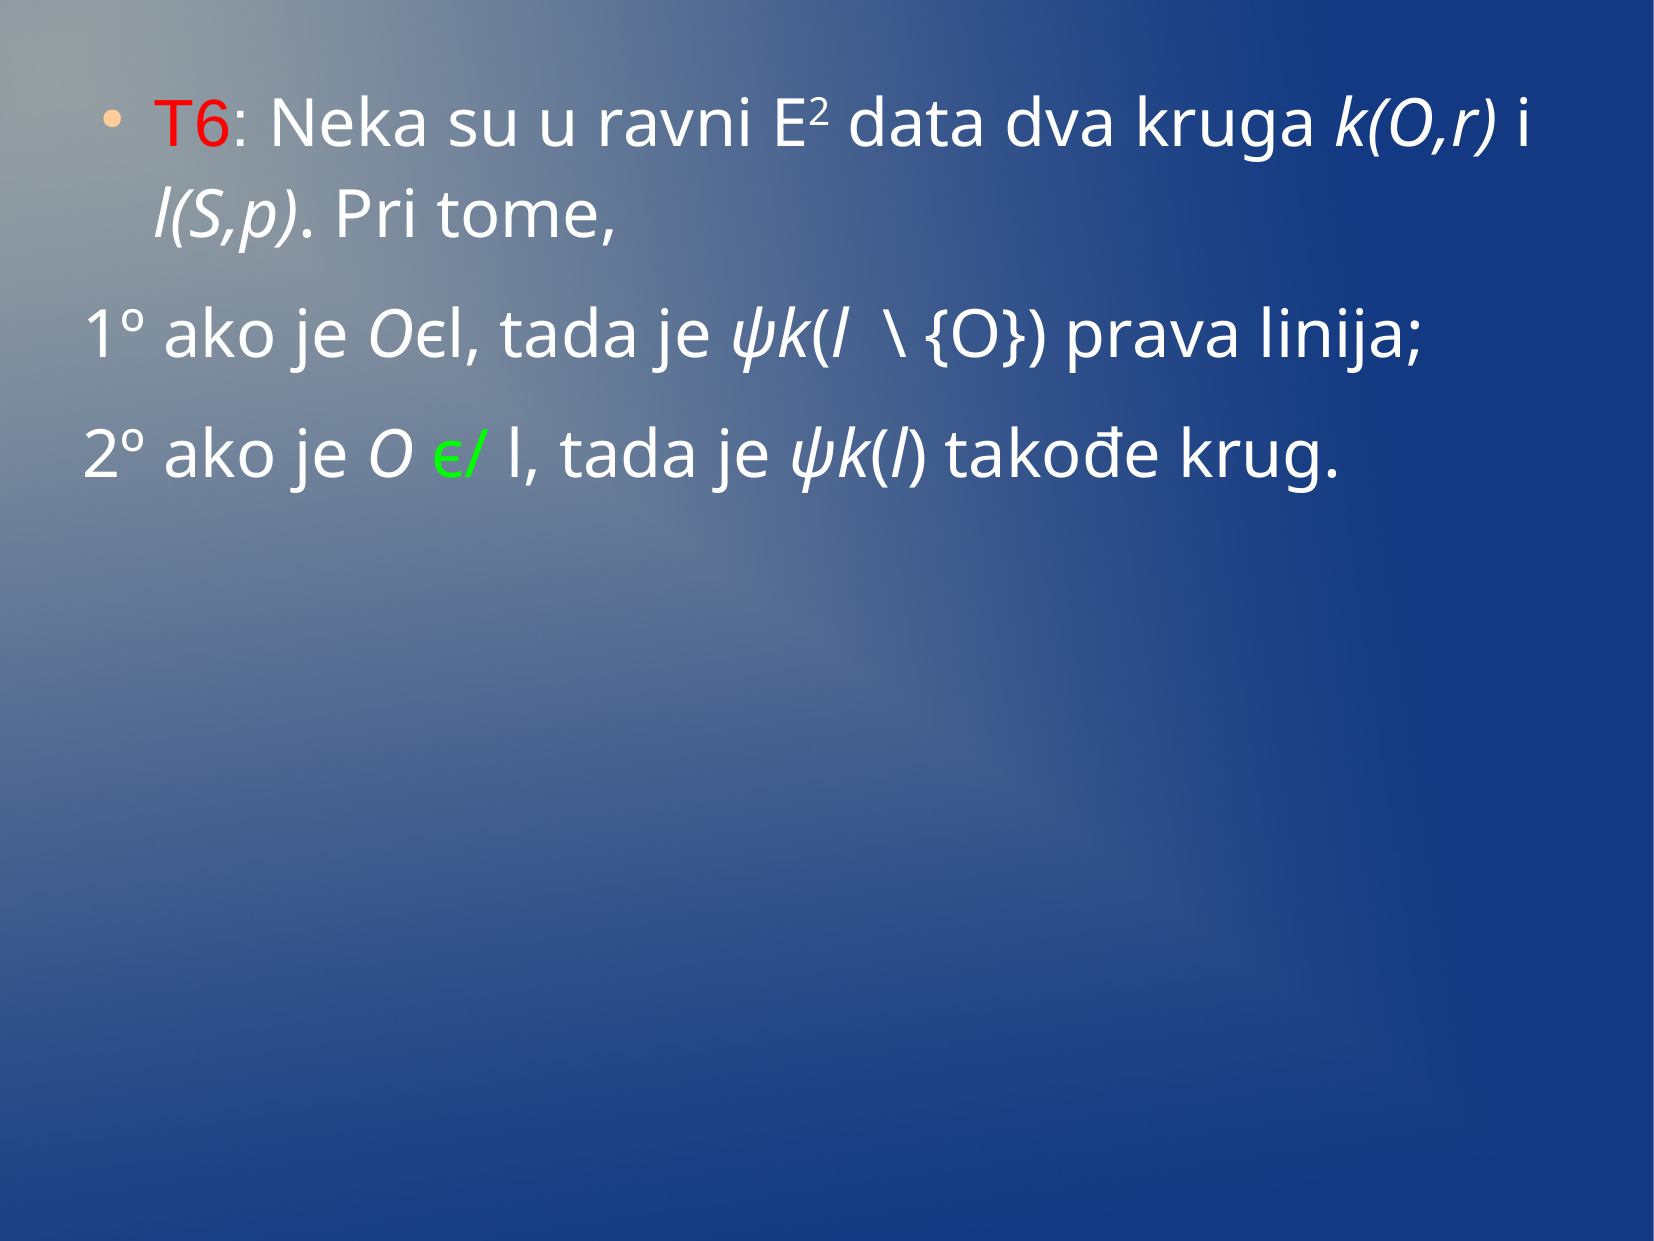

# T6: Neka su u ravni E2 data dva kruga k(O,r) i l(S,p). Pri tome,
1º ako je Oєl, tada je ψk(l \ {O}) prava linija;
2º ako je O є/ l, tada je ψk(l) takođe krug.